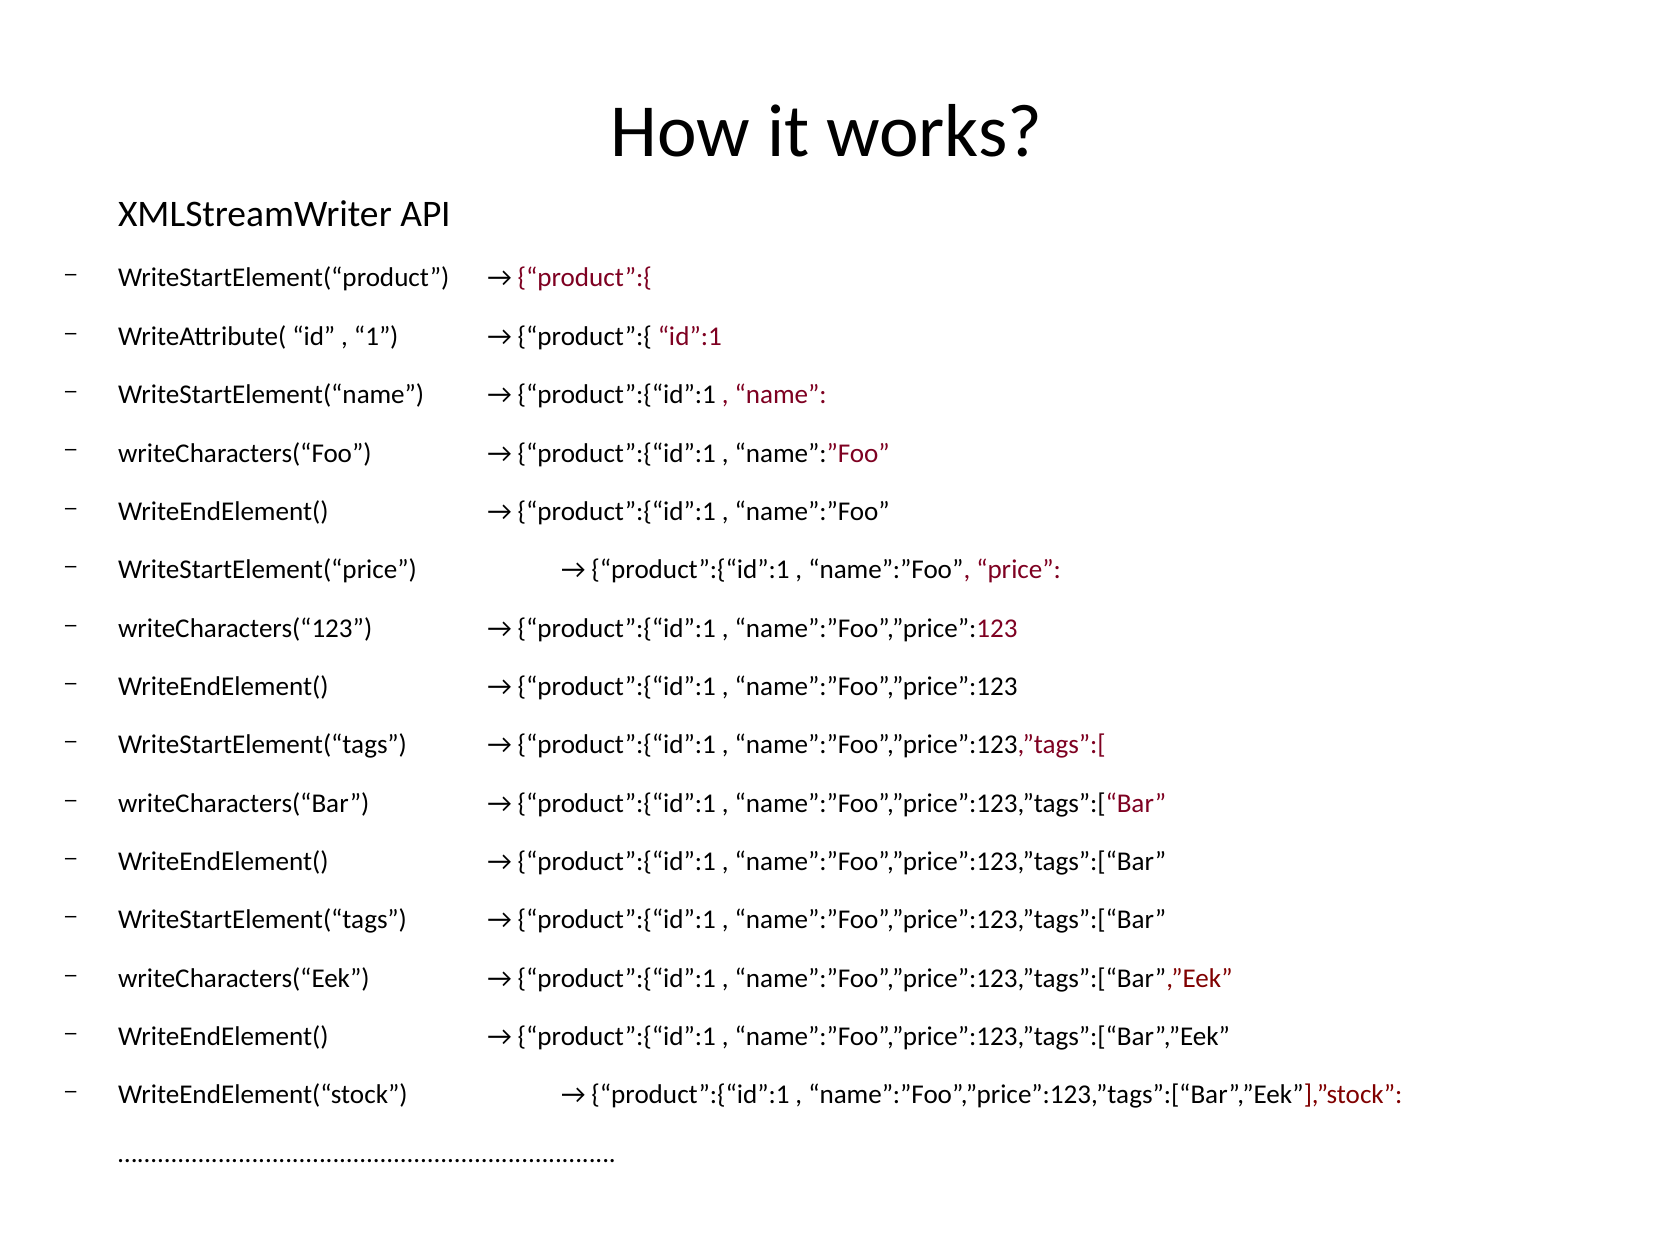

# How it works?
XMLStreamWriter API
WriteStartElement(“product”) 	→ {“product”:{
WriteAttribute( “id” , “1”) 		→ {“product”:{ “id”:1
WriteStartElement(“name”)	→ {“product”:{“id”:1 , “name”:
writeCharacters(“Foo”) 		→ {“product”:{“id”:1 , “name”:”Foo”
WriteEndElement() 			→ {“product”:{“id”:1 , “name”:”Foo”
WriteStartElement(“price”)		→ {“product”:{“id”:1 , “name”:”Foo”, “price”:
writeCharacters(“123”) 		→ {“product”:{“id”:1 , “name”:”Foo”,”price”:123
WriteEndElement() 			→ {“product”:{“id”:1 , “name”:”Foo”,”price”:123
WriteStartElement(“tags”) 	→ {“product”:{“id”:1 , “name”:”Foo”,”price”:123,”tags”:[
writeCharacters(“Bar”)		→ {“product”:{“id”:1 , “name”:”Foo”,”price”:123,”tags”:[“Bar”
WriteEndElement() 			→ {“product”:{“id”:1 , “name”:”Foo”,”price”:123,”tags”:[“Bar”
WriteStartElement(“tags”) 		→ {“product”:{“id”:1 , “name”:”Foo”,”price”:123,”tags”:[“Bar”
writeCharacters(“Eek”) 		→ {“product”:{“id”:1 , “name”:”Foo”,”price”:123,”tags”:[“Bar”,”Eek”
WriteEndElement() 			→ {“product”:{“id”:1 , “name”:”Foo”,”price”:123,”tags”:[“Bar”,”Eek”
WriteEndElement(“stock”) 		→ {“product”:{“id”:1 , “name”:”Foo”,”price”:123,”tags”:[“Bar”,”Eek”],”stock”:
….......................................................................